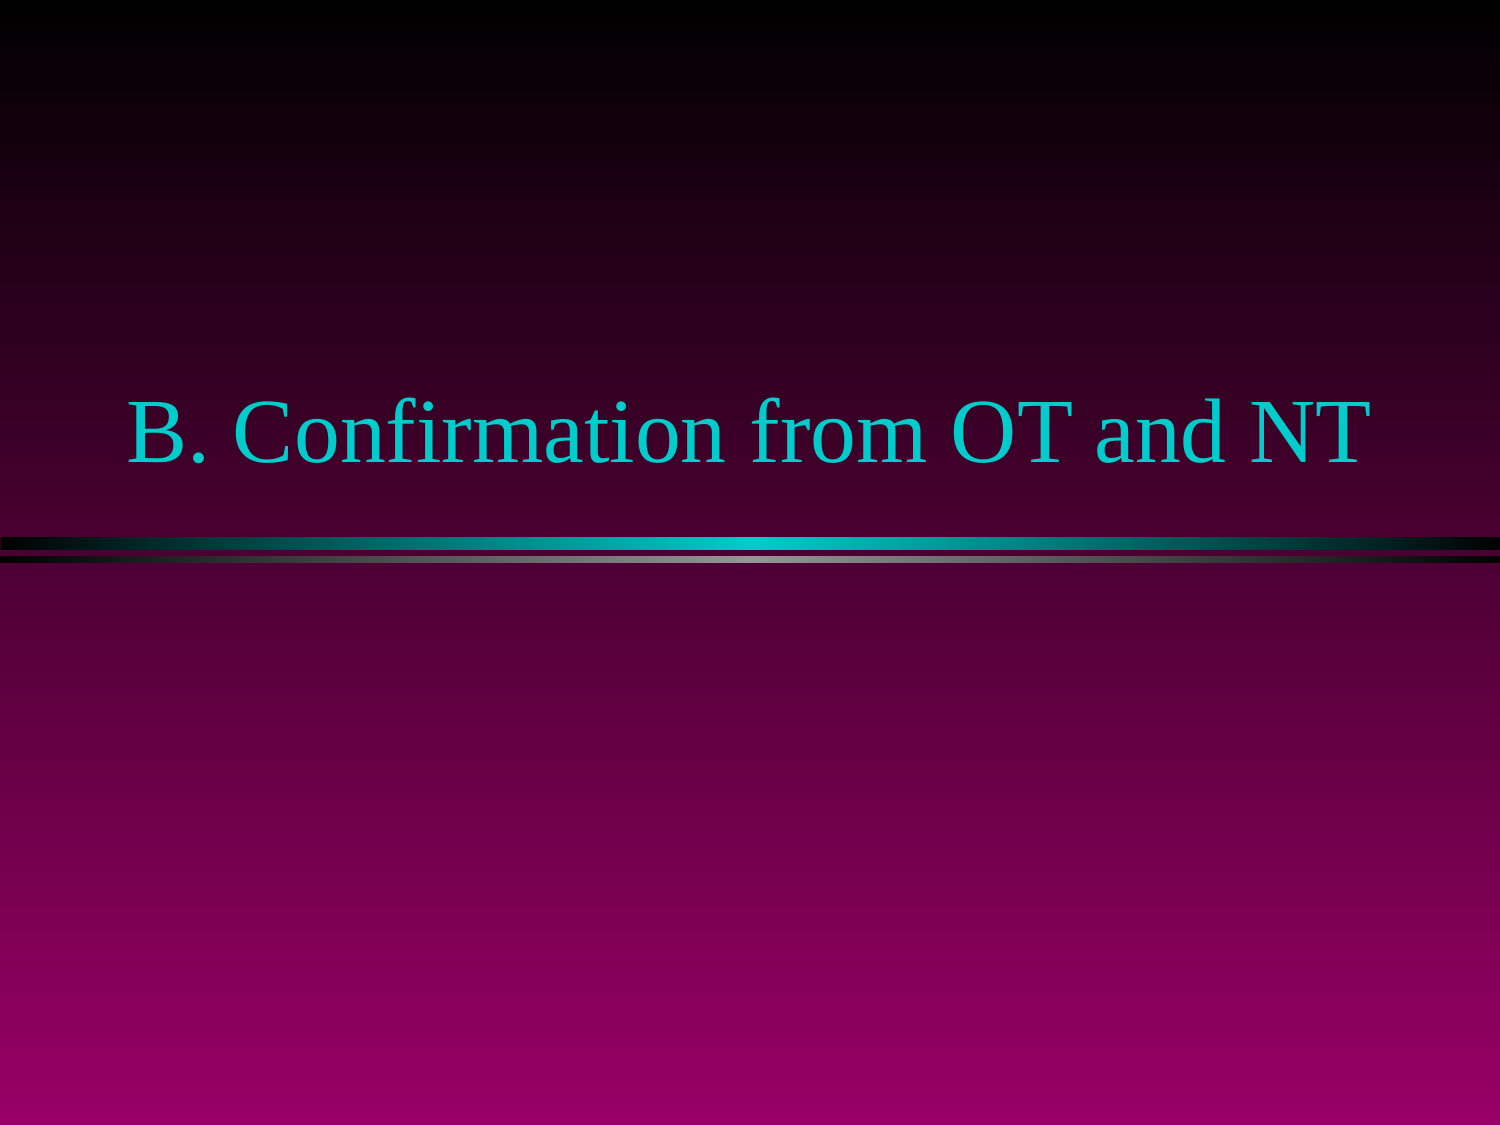

# B. Confirmation from OT and NT